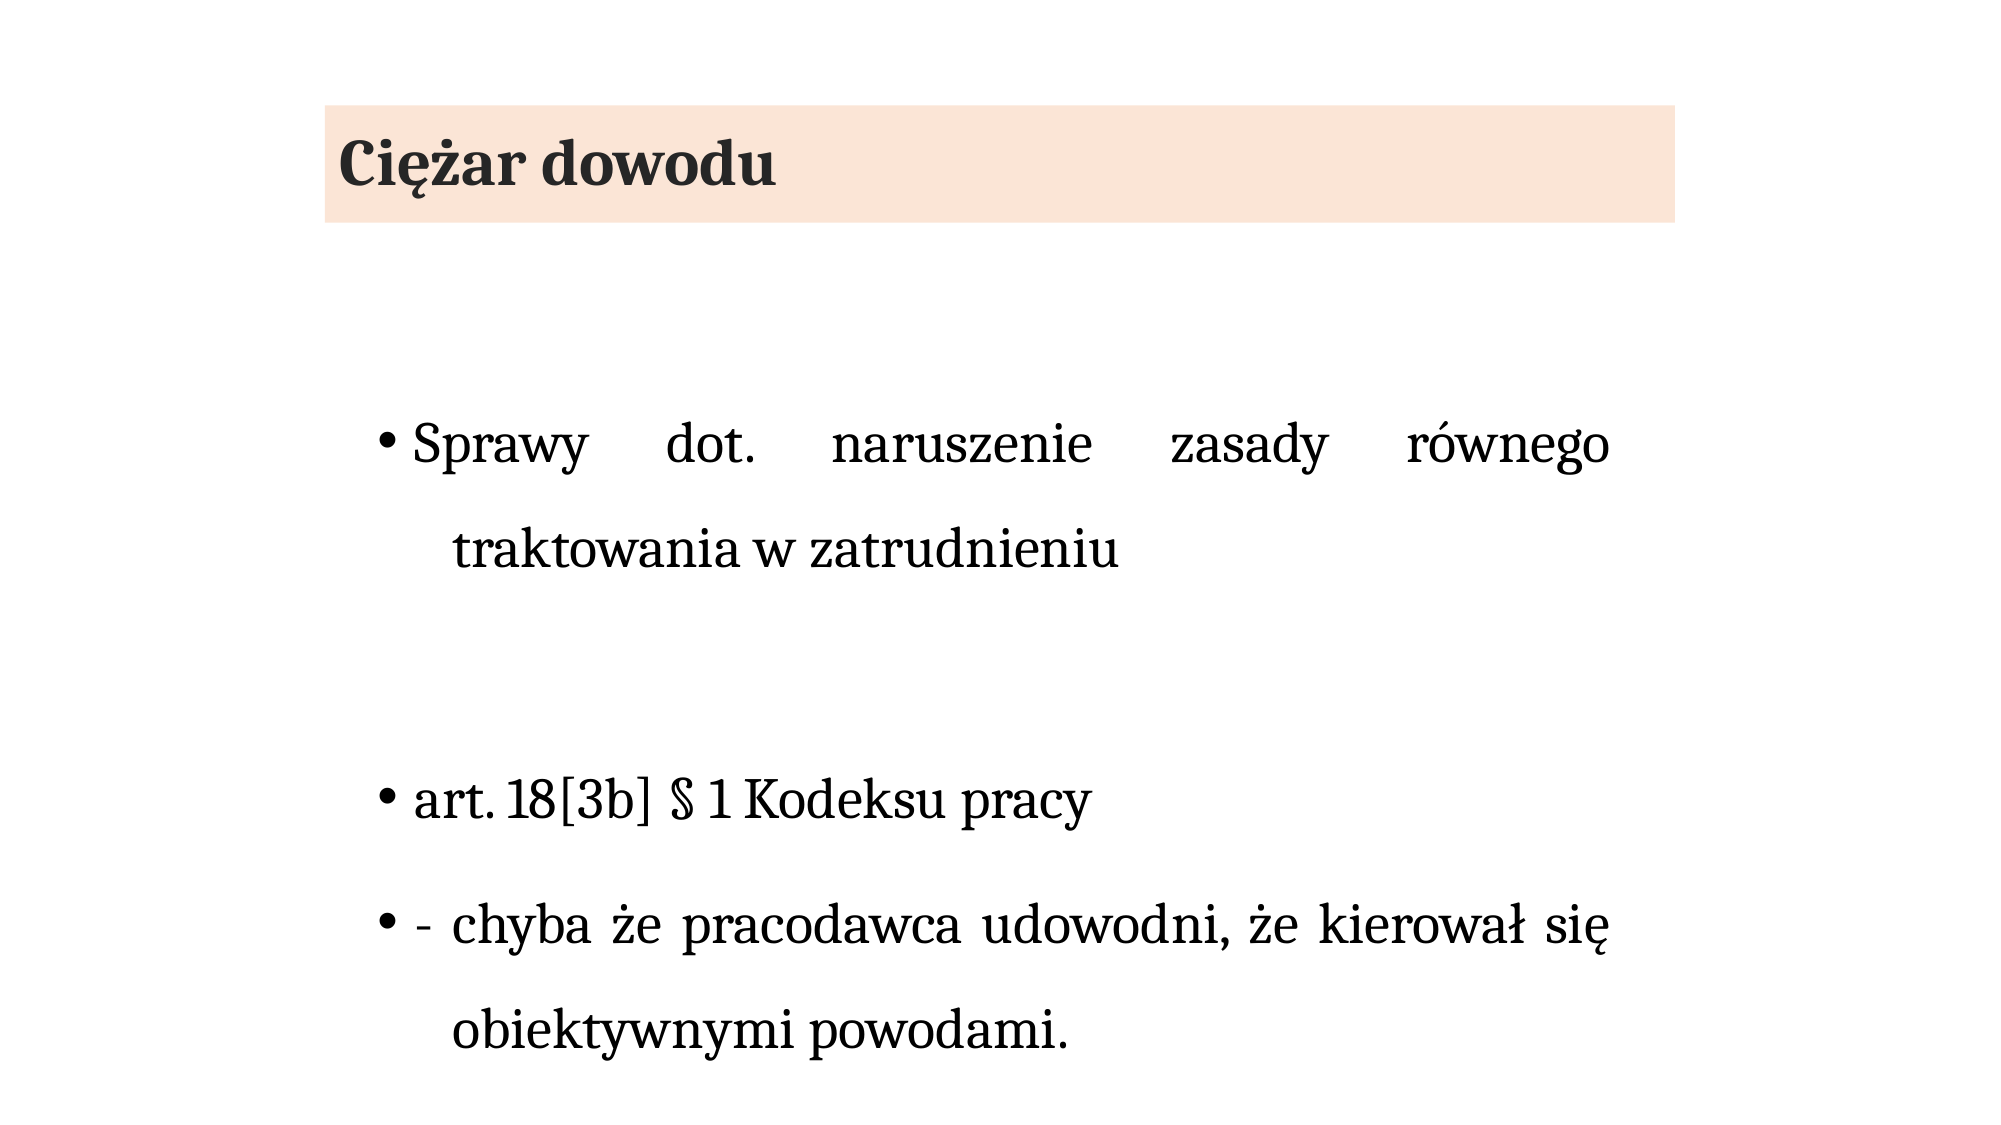

# Ciężar dowodu
Sprawy dot. naruszenie zasady równego traktowania w zatrudnieniu
art. 18[3b] § 1 Kodeksu pracy
- chyba że pracodawca udowodni, że kierował się obiektywnymi powodami.